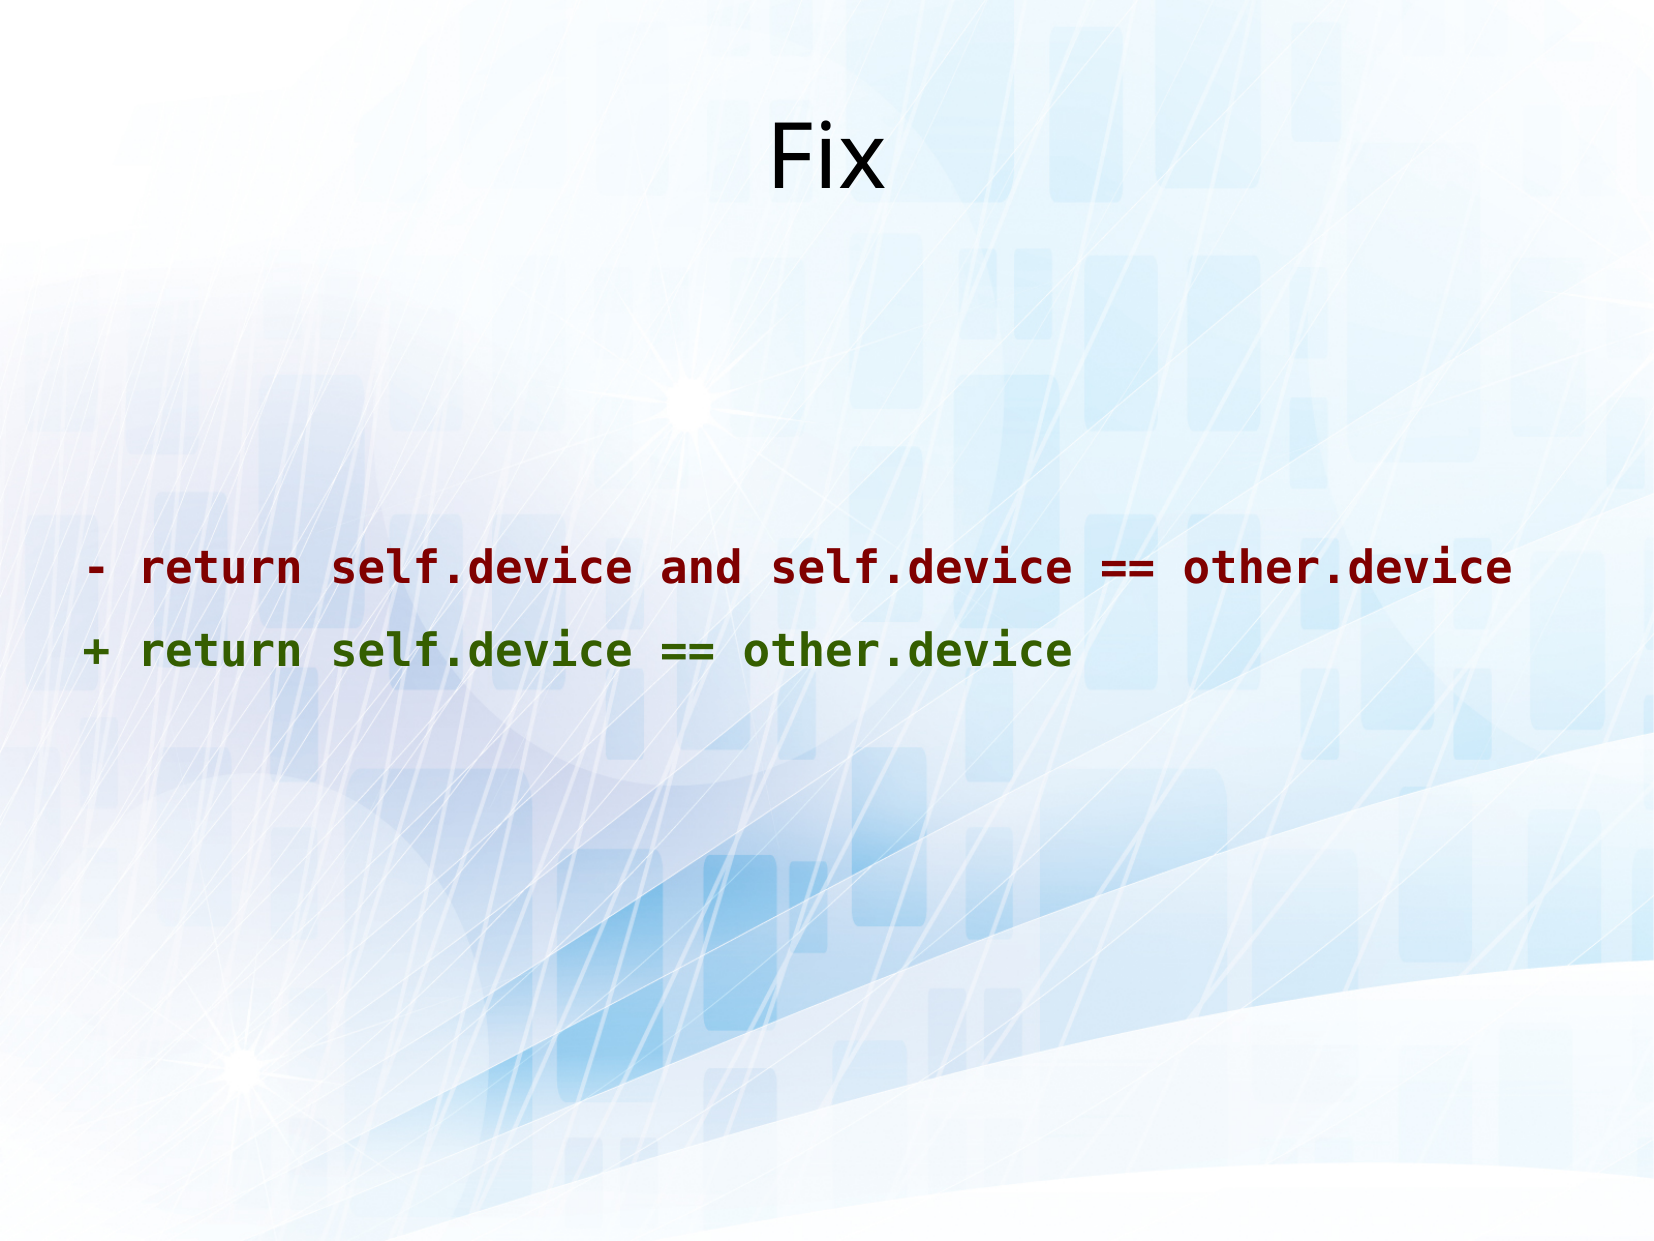

# Fix
- return self.device and self.device == other.device
+ return self.device == other.device